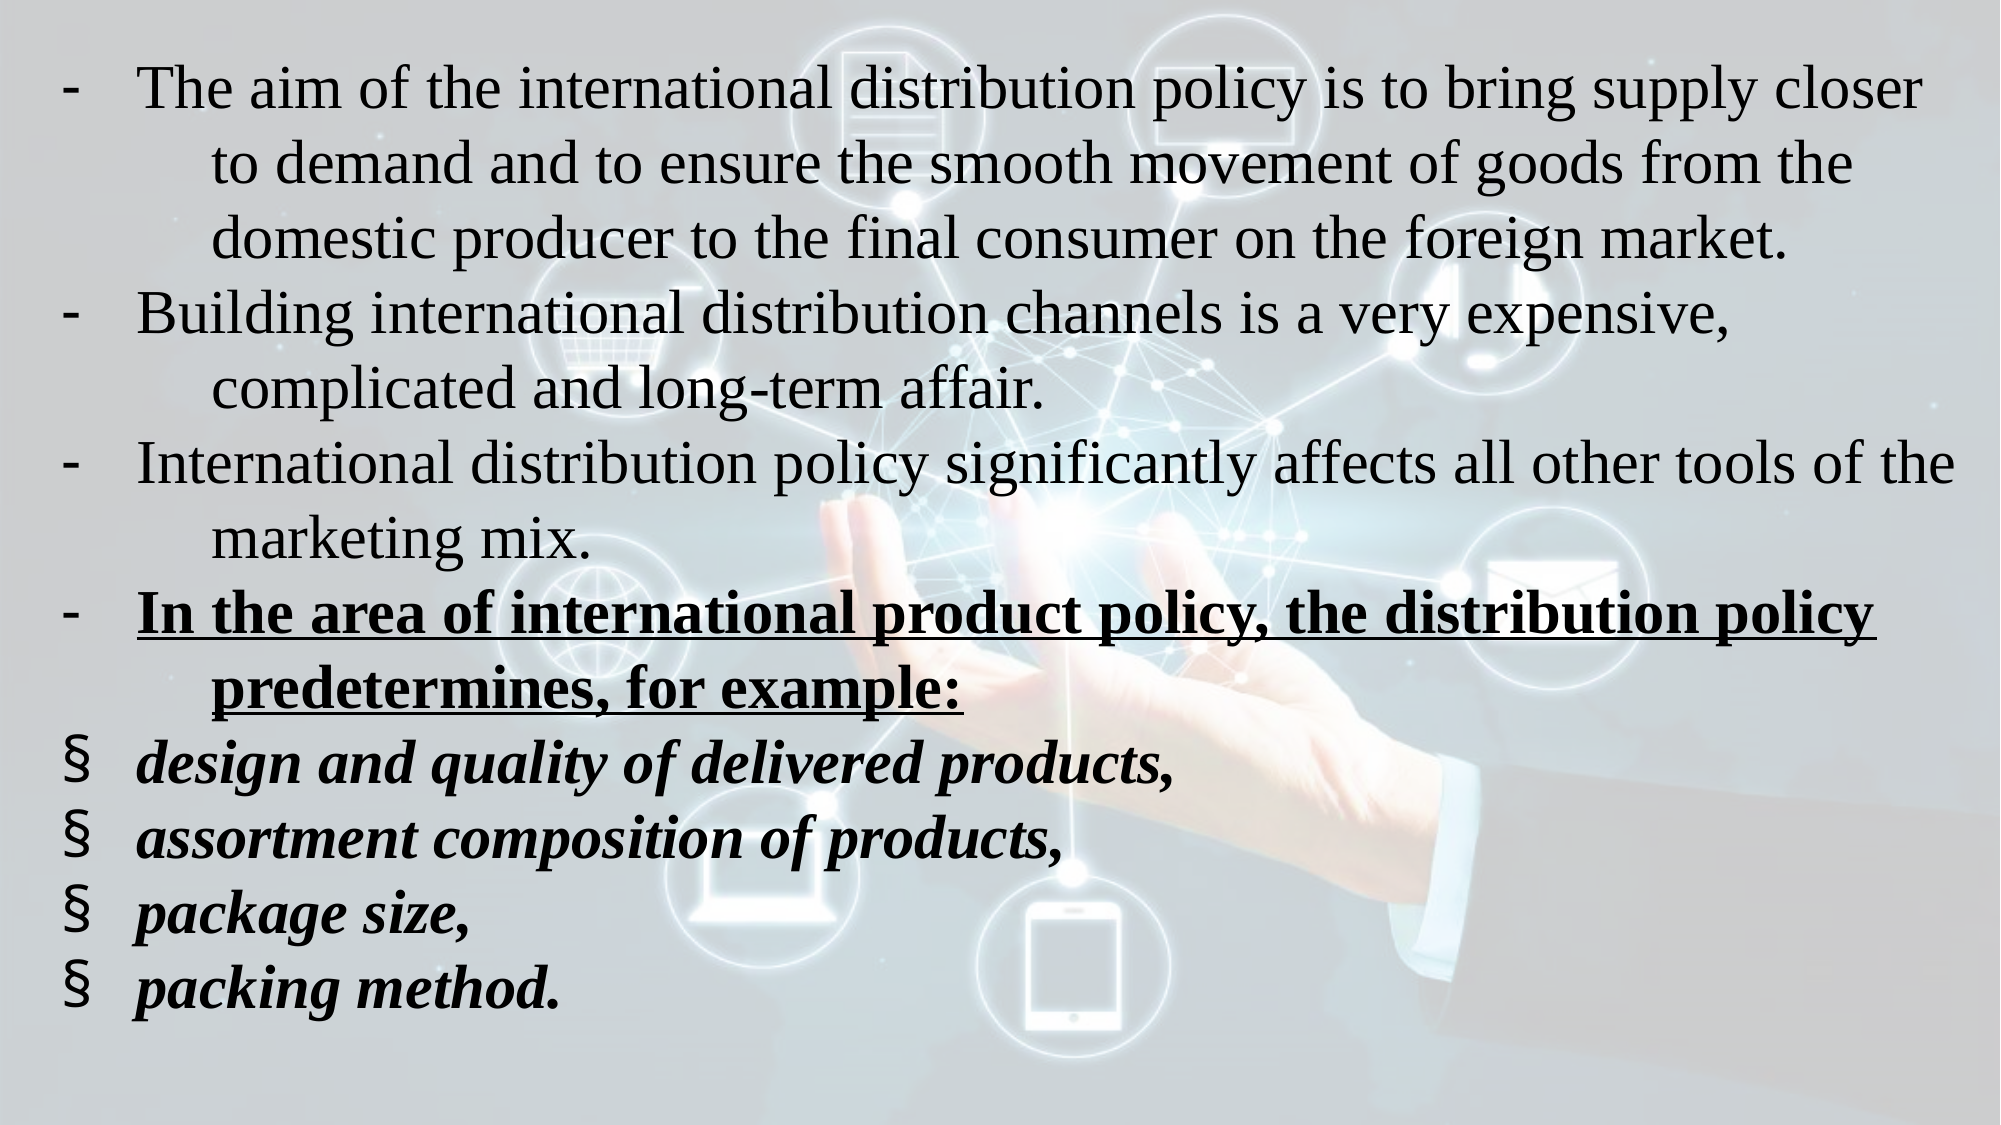

The aim of the international distribution policy is to bring supply closer to demand and to ensure the smooth movement of goods from the domestic producer to the final consumer on the foreign market.
Building international distribution channels is a very expensive, complicated and long-term affair.
International distribution policy significantly affects all other tools of the marketing mix.
In the area of international product policy, the distribution policy predetermines, for example:
design and quality of delivered products,
assortment composition of products,
package size,
packing method.